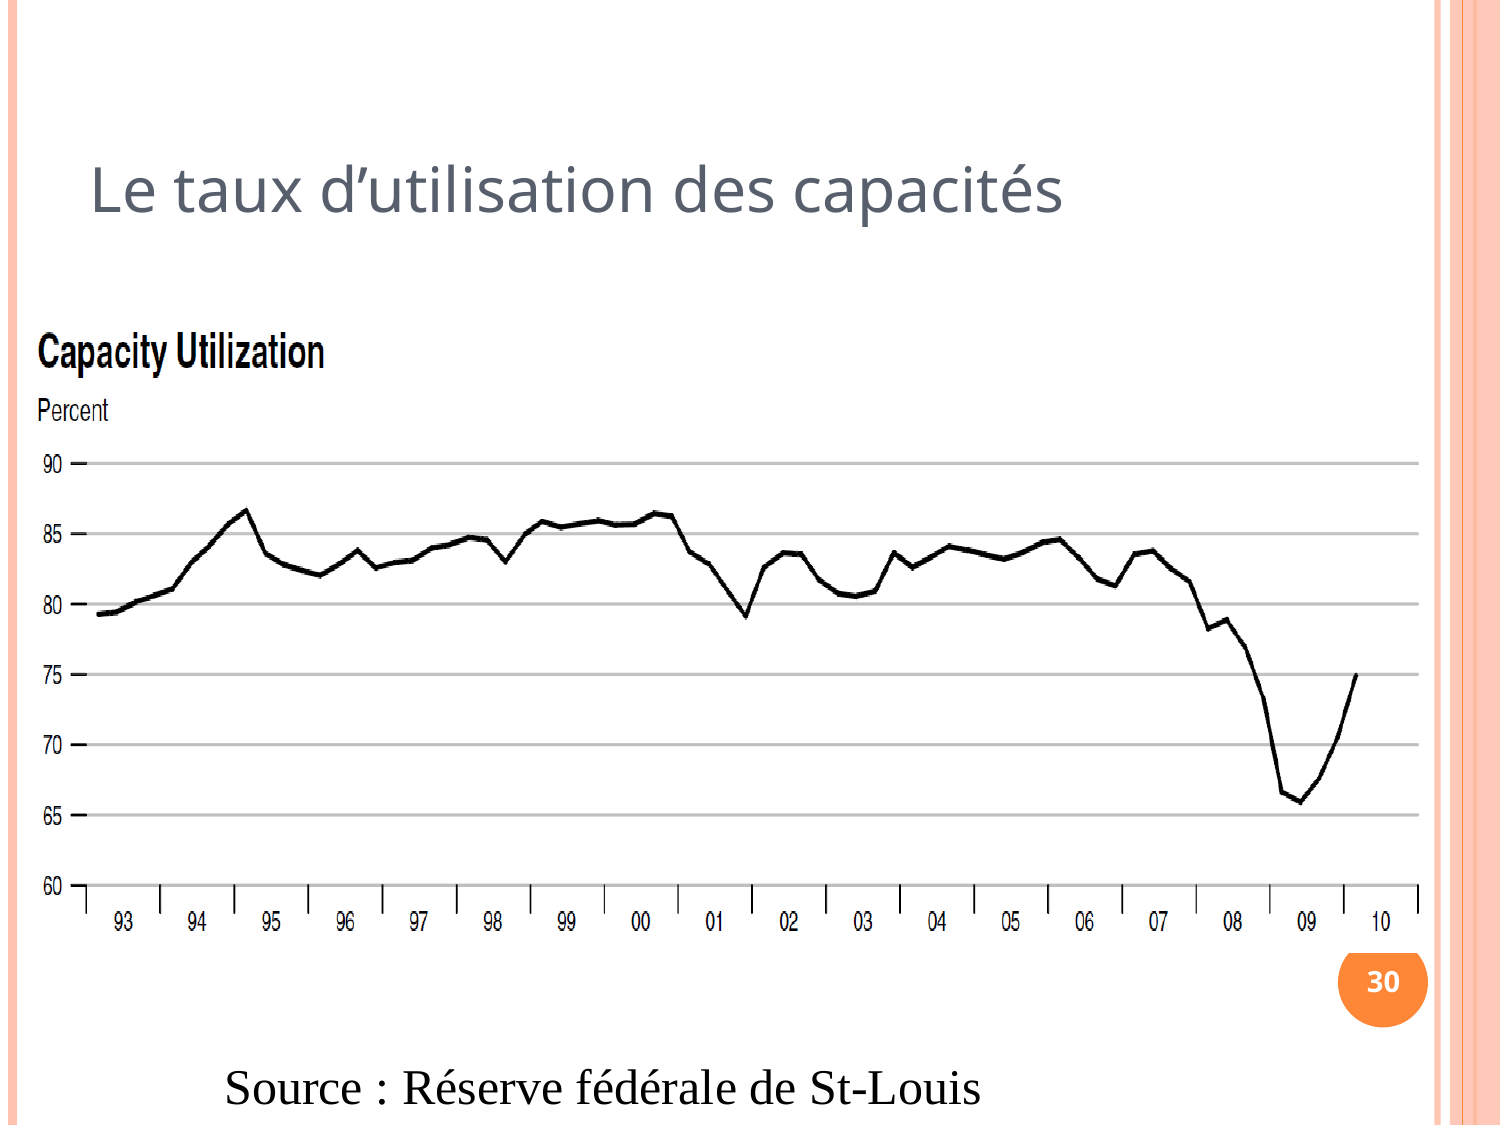

# Le taux d’utilisation des capacités
Source : Réserve fédérale de St-Louis